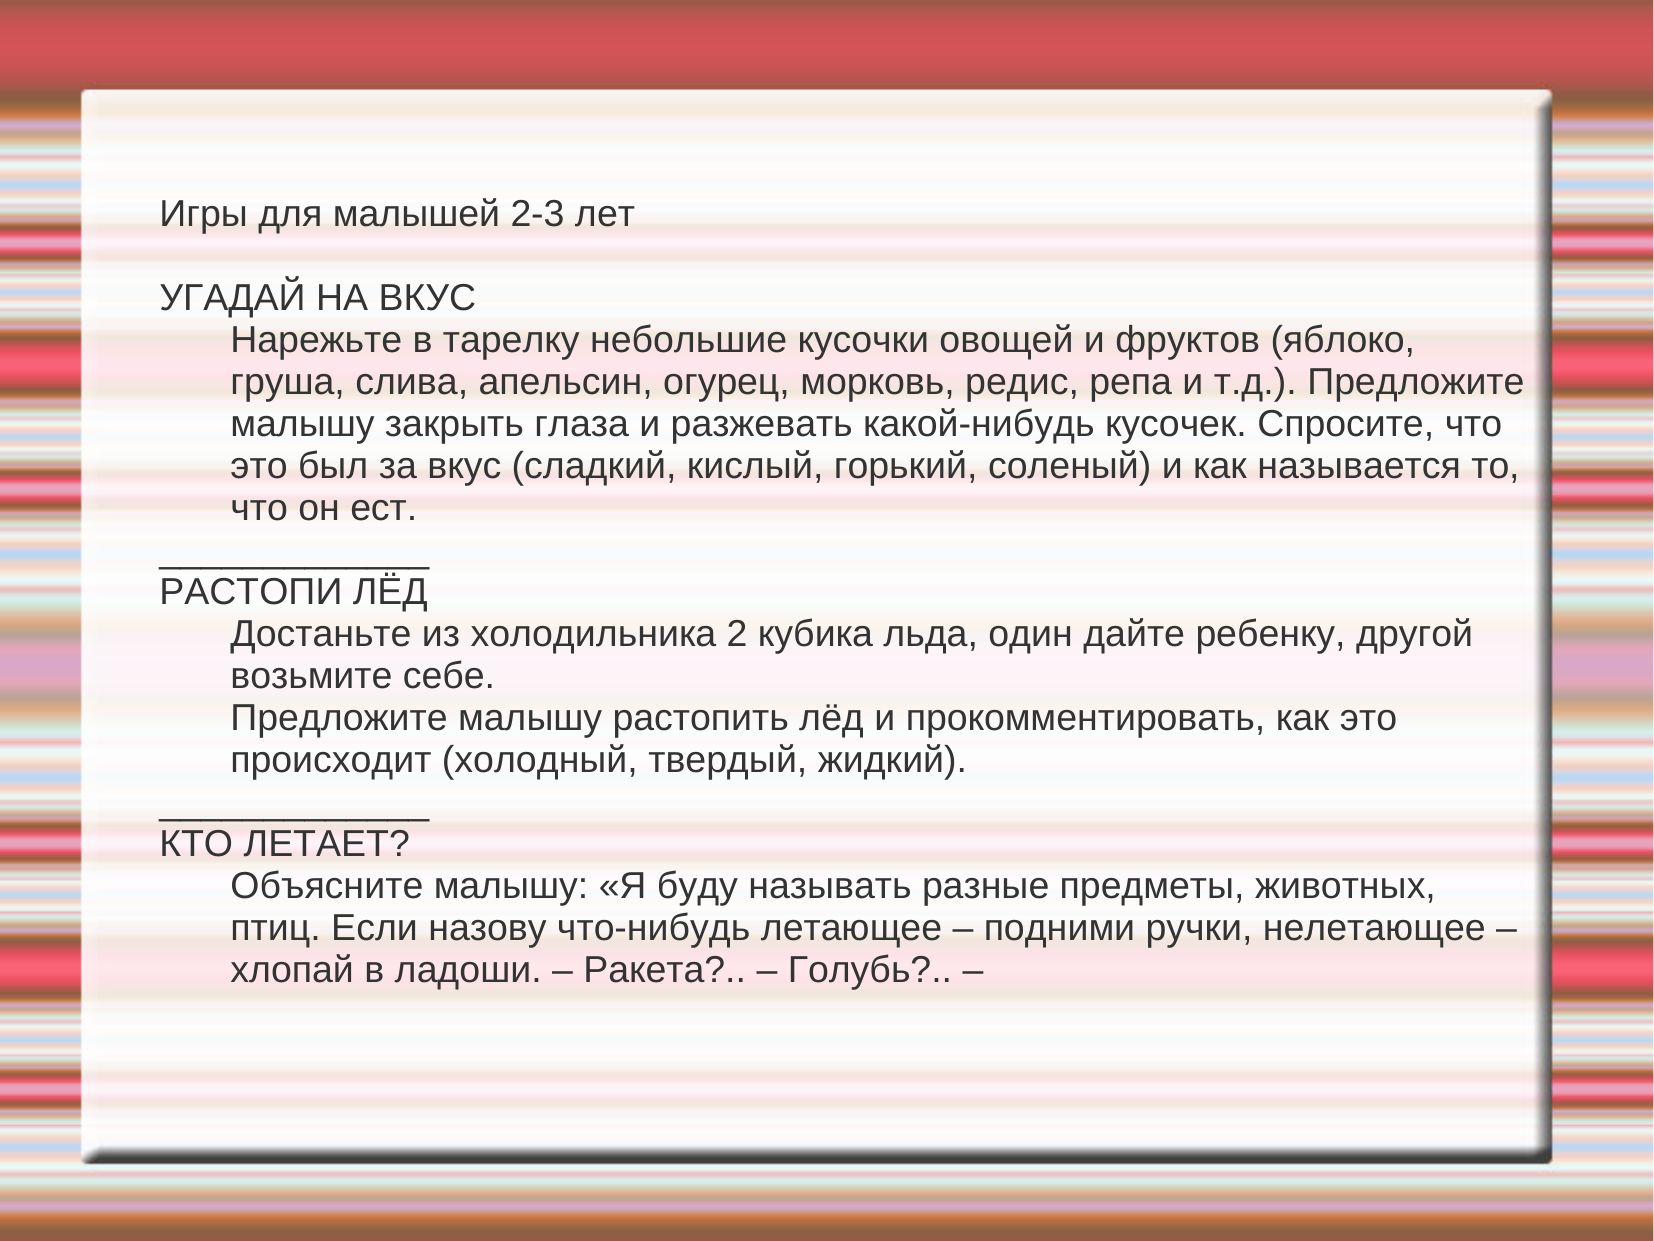

#
Игры для малышей 2-3 лет
УГАДАЙ НА ВКУС 
Нарежьте в тарелку небольшие кусочки овощей и фруктов (яблоко, груша, слива, апельсин, огурец, морковь, редис, репа и т.д.). Предложите малышу закрыть глаза и разжевать какой-нибудь кусочек. Спросите, что это был за вкус (сладкий, кислый, горький, соленый) и как называется то, что он ест.
_____________
РАСТОПИ ЛЁД 
Достаньте из холодильника 2 кубика льда, один дайте ребенку, другой возьмите себе. 
Предложите малышу растопить лёд и прокомментировать, как это происходит (холодный, твердый, жидкий).
_____________
КТО ЛЕТАЕТ? 
Объясните малышу: «Я буду называть разные предметы, животных, птиц. Если назову что-нибудь летающее – подними ручки, нелетающее – хлопай в ладоши. – Ракета?.. – Голубь?.. –